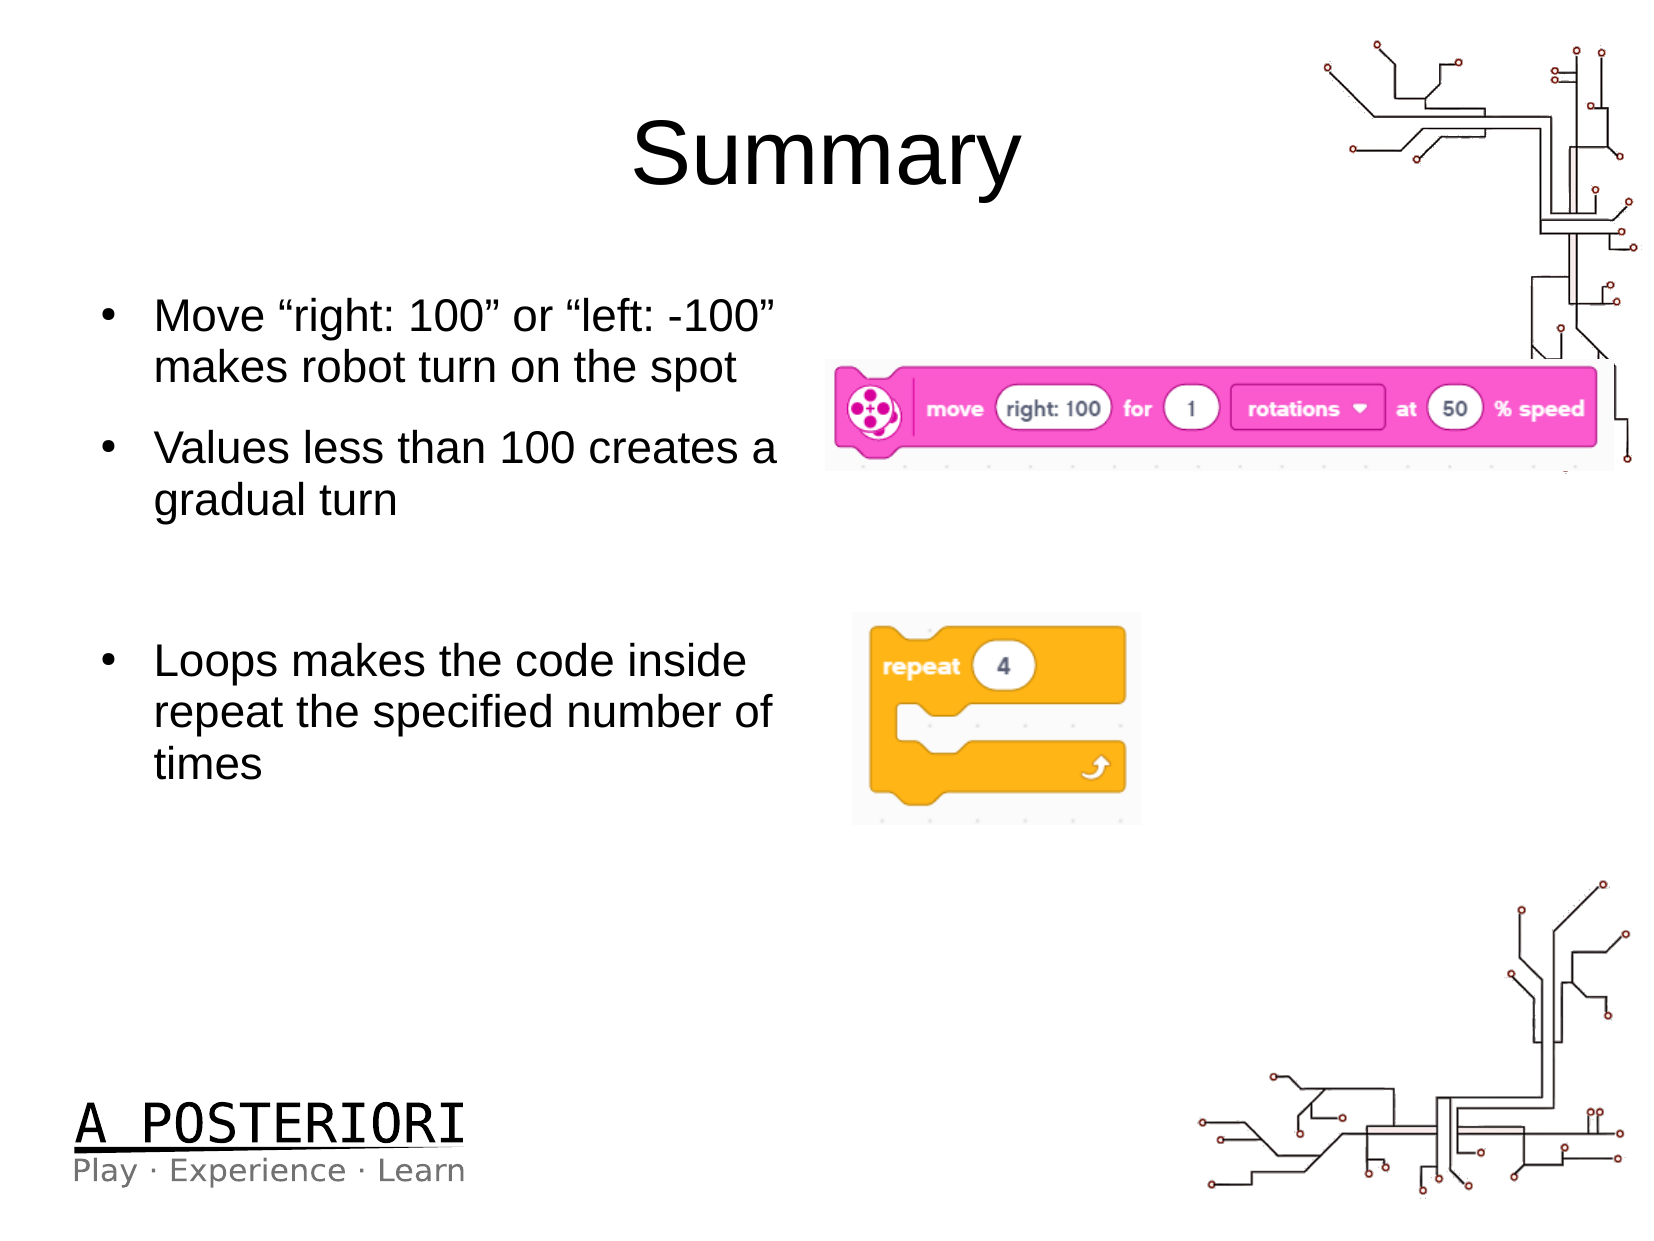

# Summary
Move “right: 100” or “left: -100” makes robot turn on the spot
Values less than 100 creates a gradual turn
Loops makes the code inside repeat the specified number of times